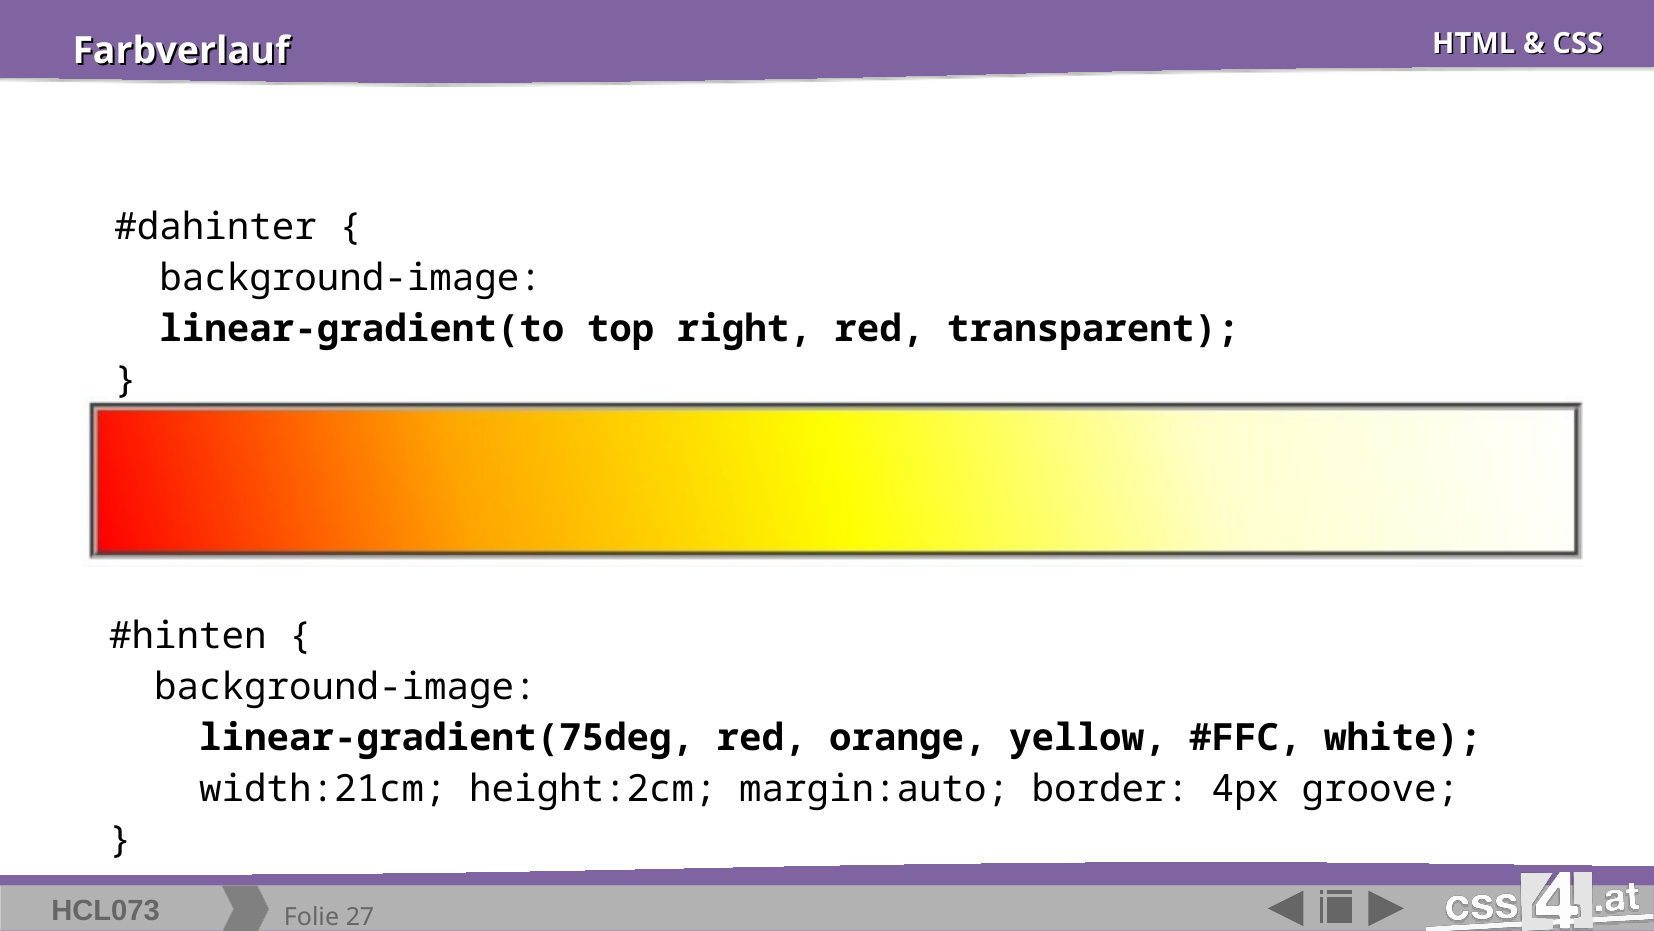

HTML & CSS
Farbverlauf
#dahinter {
 background-image:
 linear-gradient(to top right, red, transparent);
}
#hinten {
 background-image:
 linear-gradient(75deg, red, orange, yellow, #FFC, white);
 width:21cm; height:2cm; margin:auto; border: 4px groove;
}
HCL073
Folie